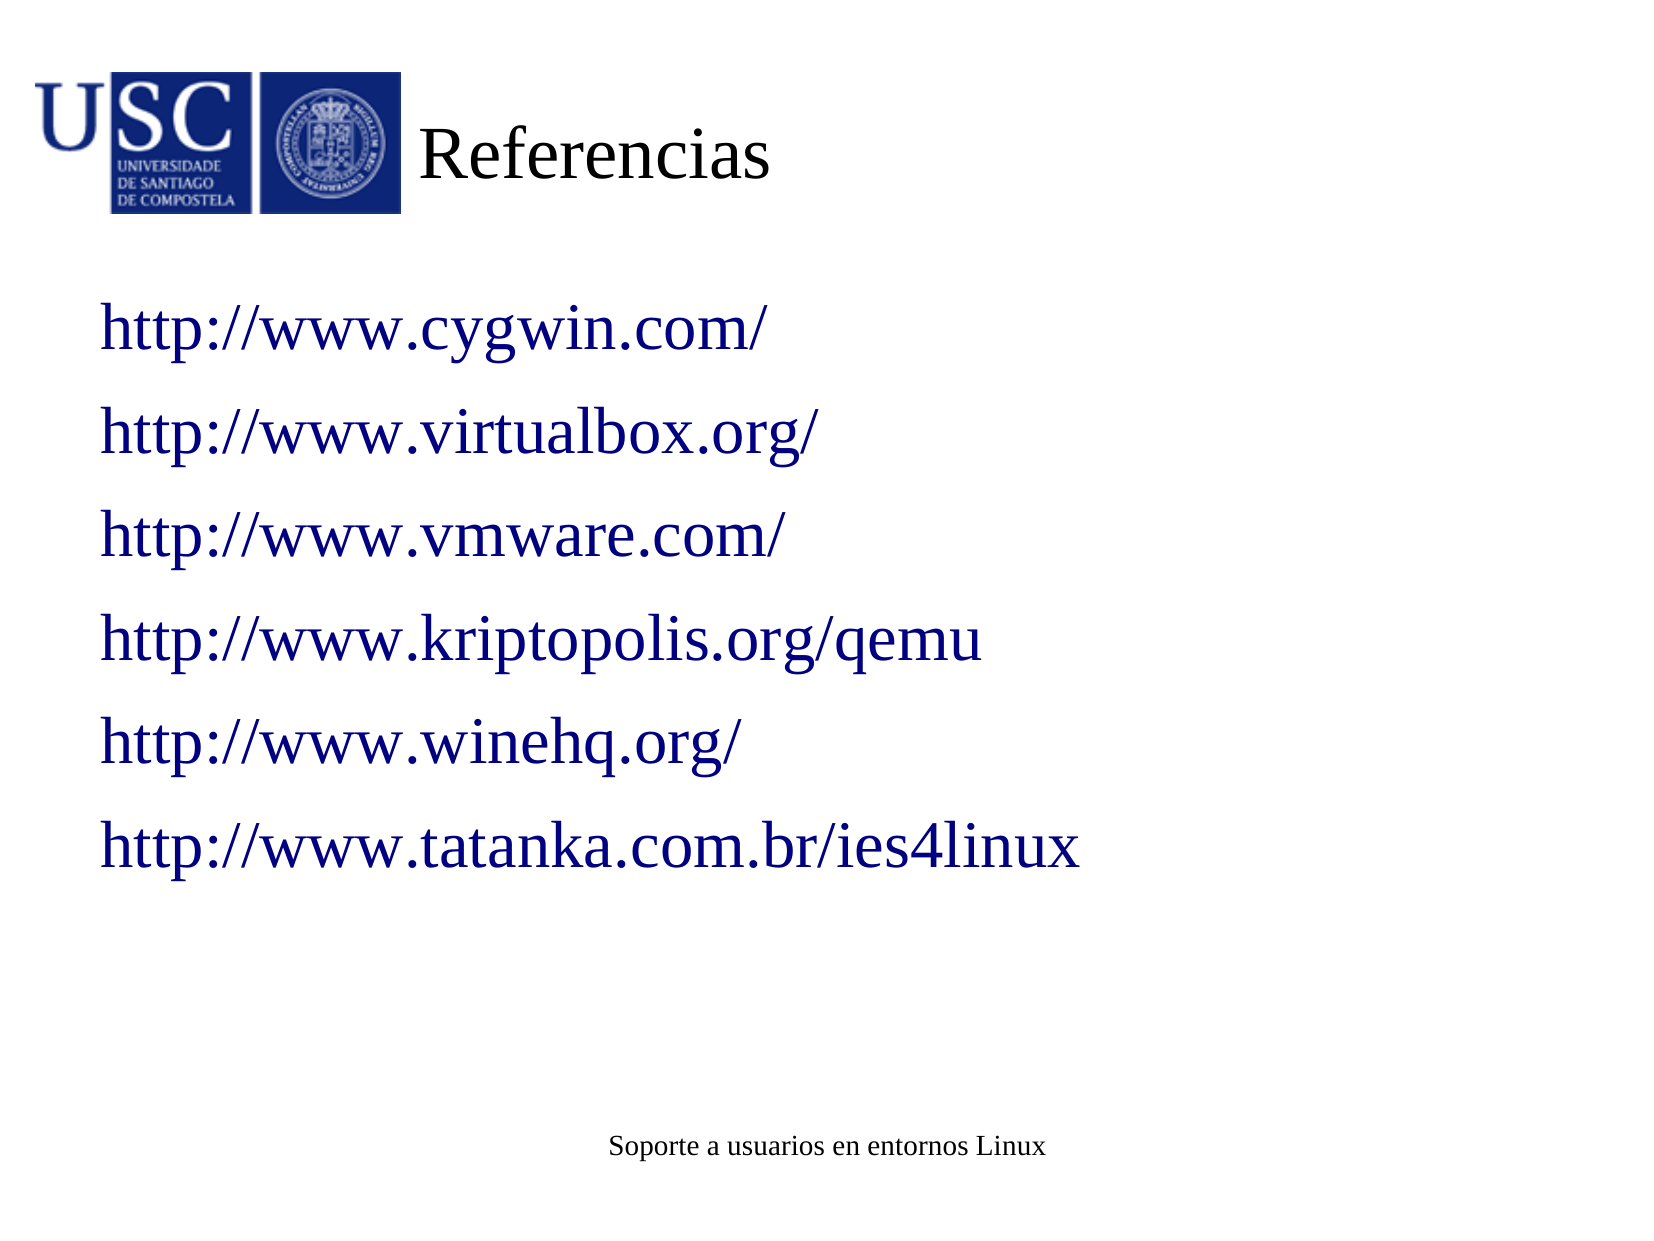

# Referencias
http://www.cygwin.com/
http://www.virtualbox.org/
http://www.vmware.com/
http://www.kriptopolis.org/qemu
http://www.winehq.org/
http://www.tatanka.com.br/ies4linux